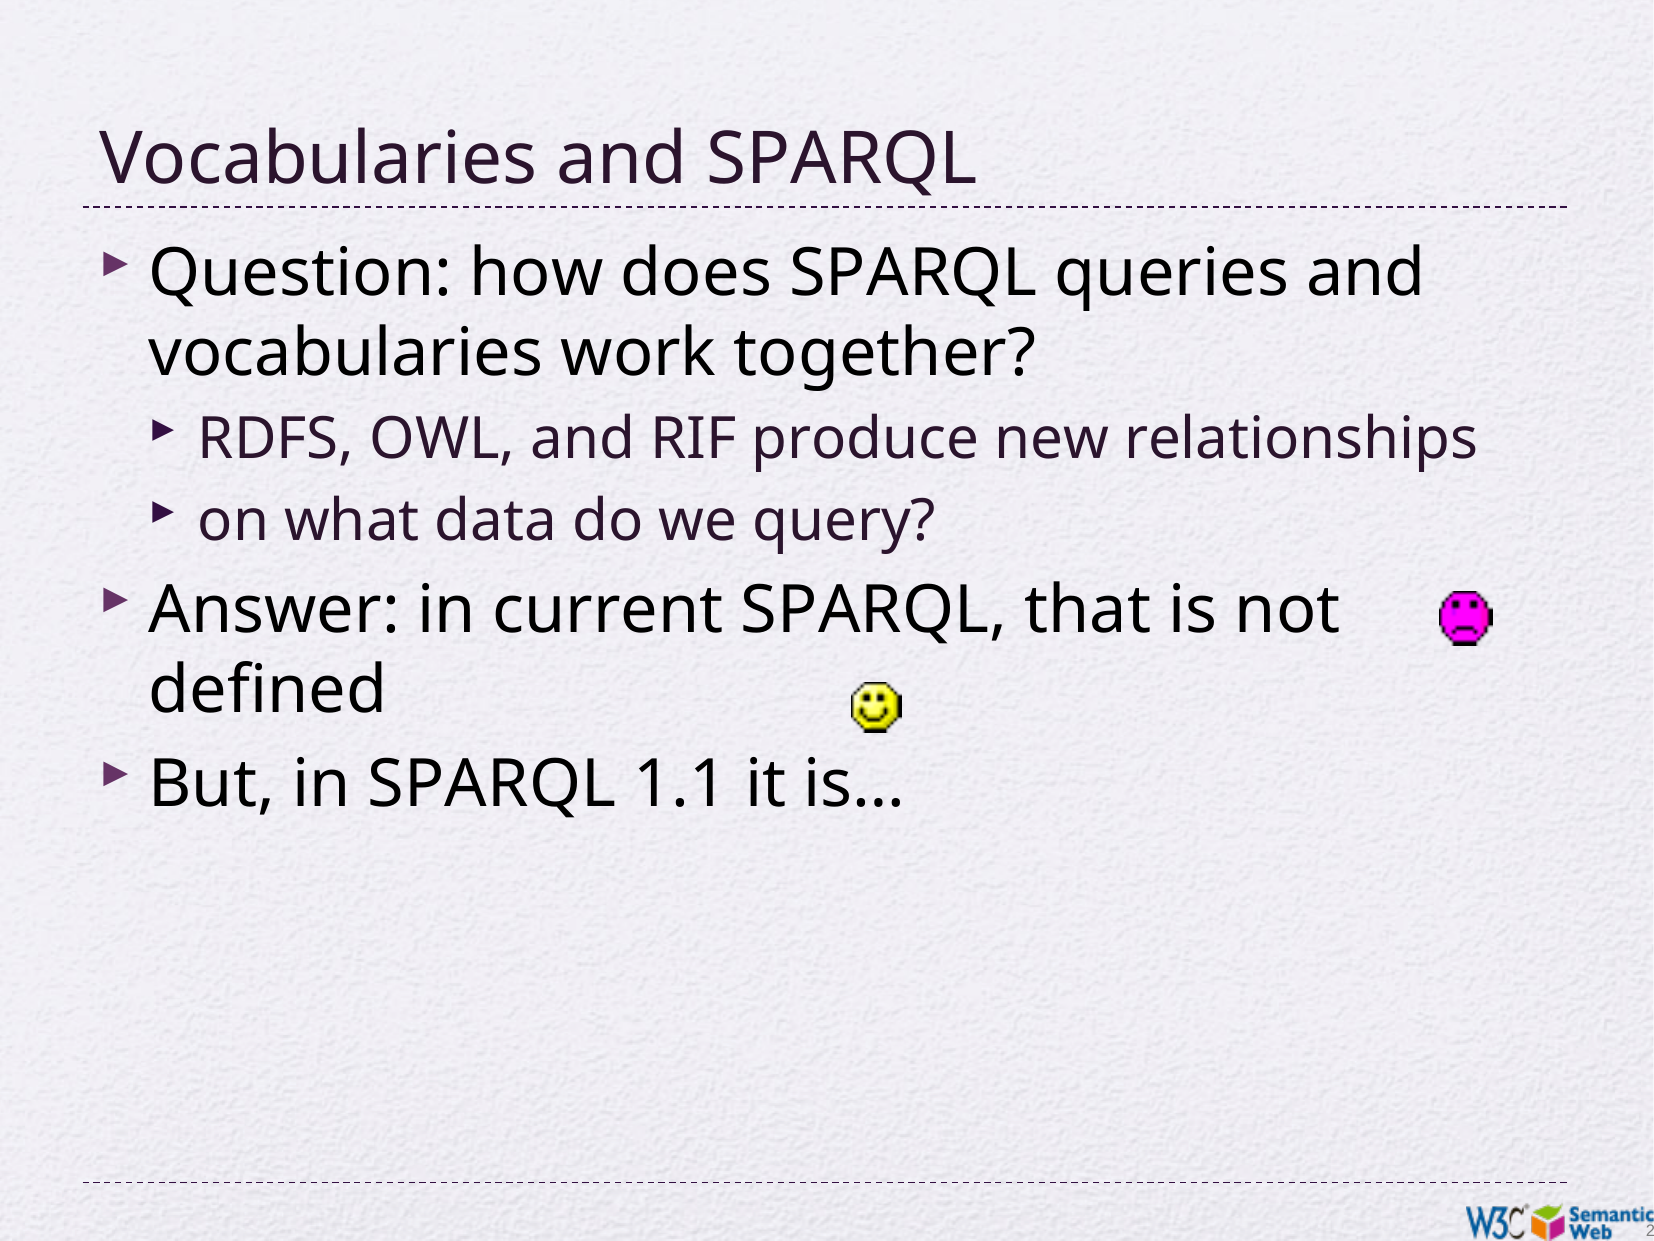

# Vocabularies and SPARQL
Question: how does SPARQL queries and vocabularies work together?
RDFS, OWL, and RIF produce new relationships
on what data do we query?
Answer: in current SPARQL, that is not defined
But, in SPARQL 1.1 it is…